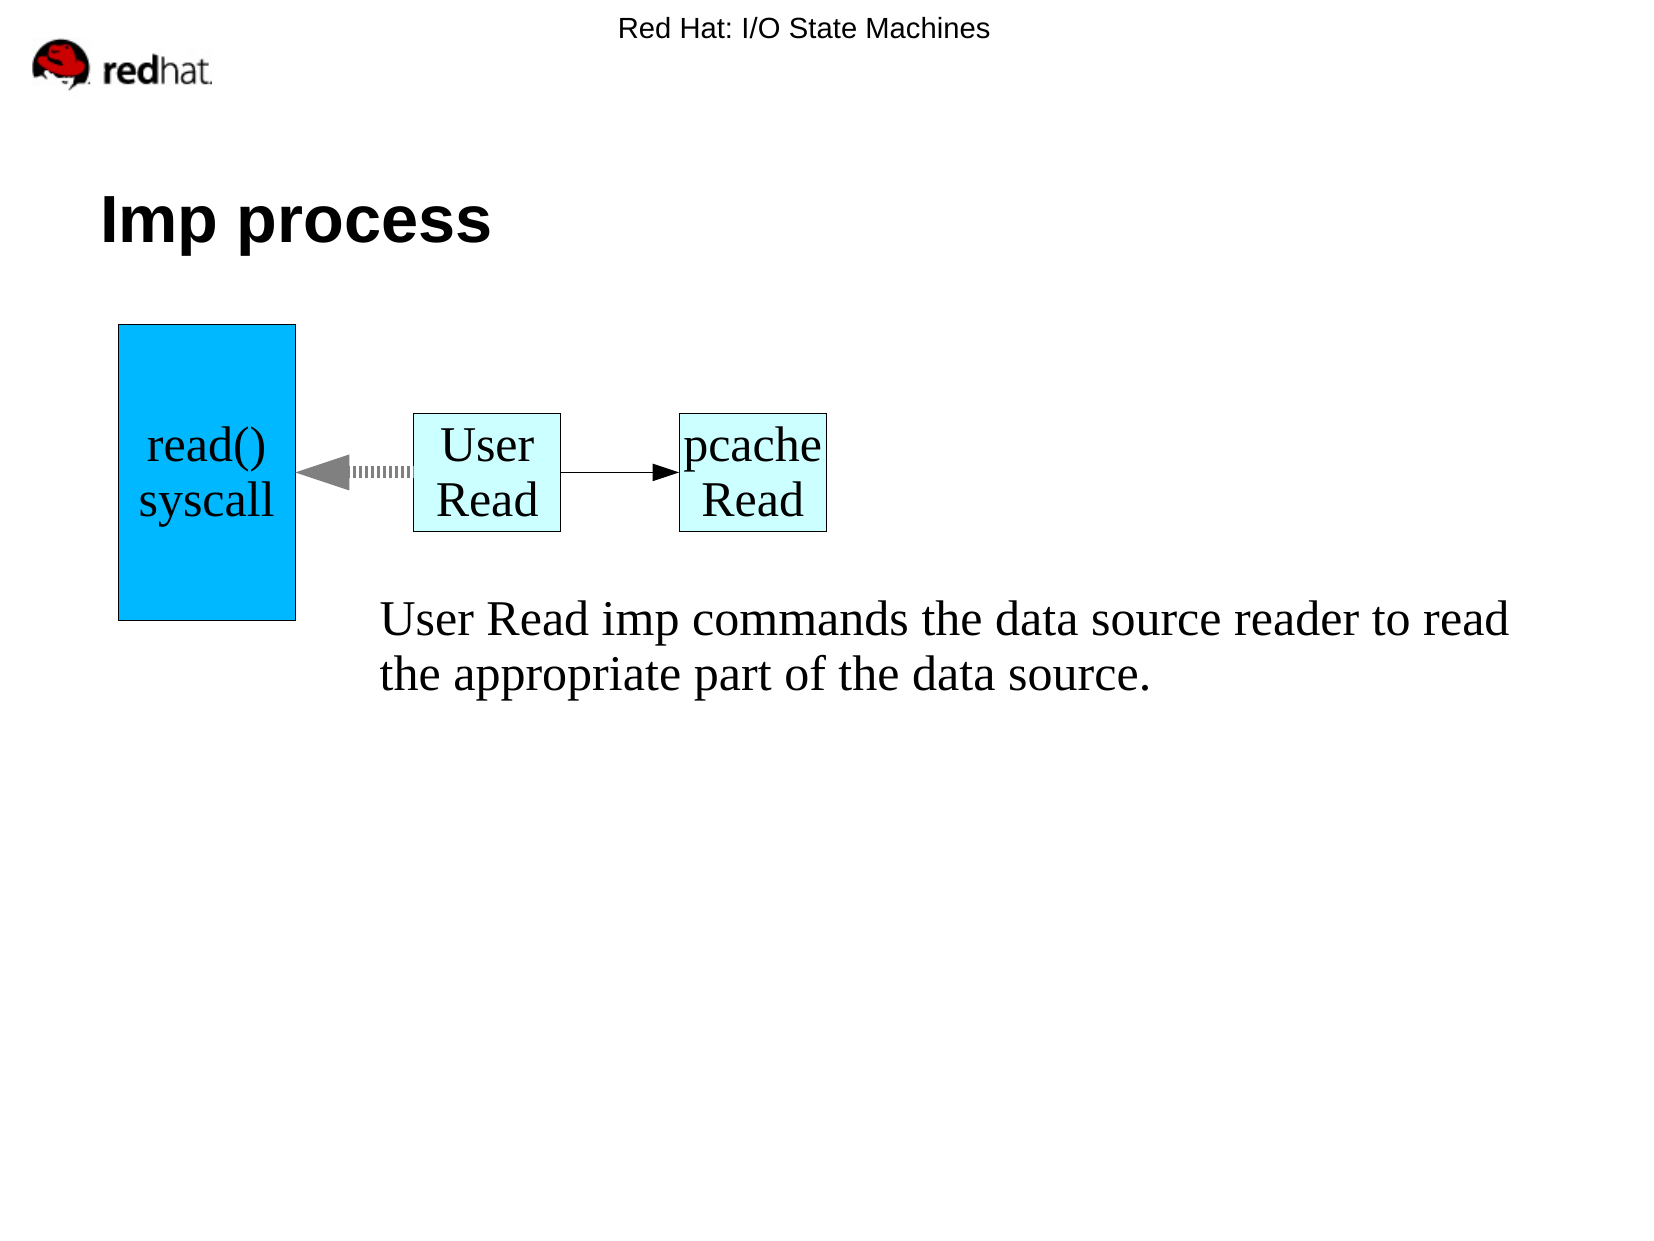

# Imp process
read()
syscall
pcache
Read
User
Read
User Read imp commands the data source reader to read the appropriate part of the data source.